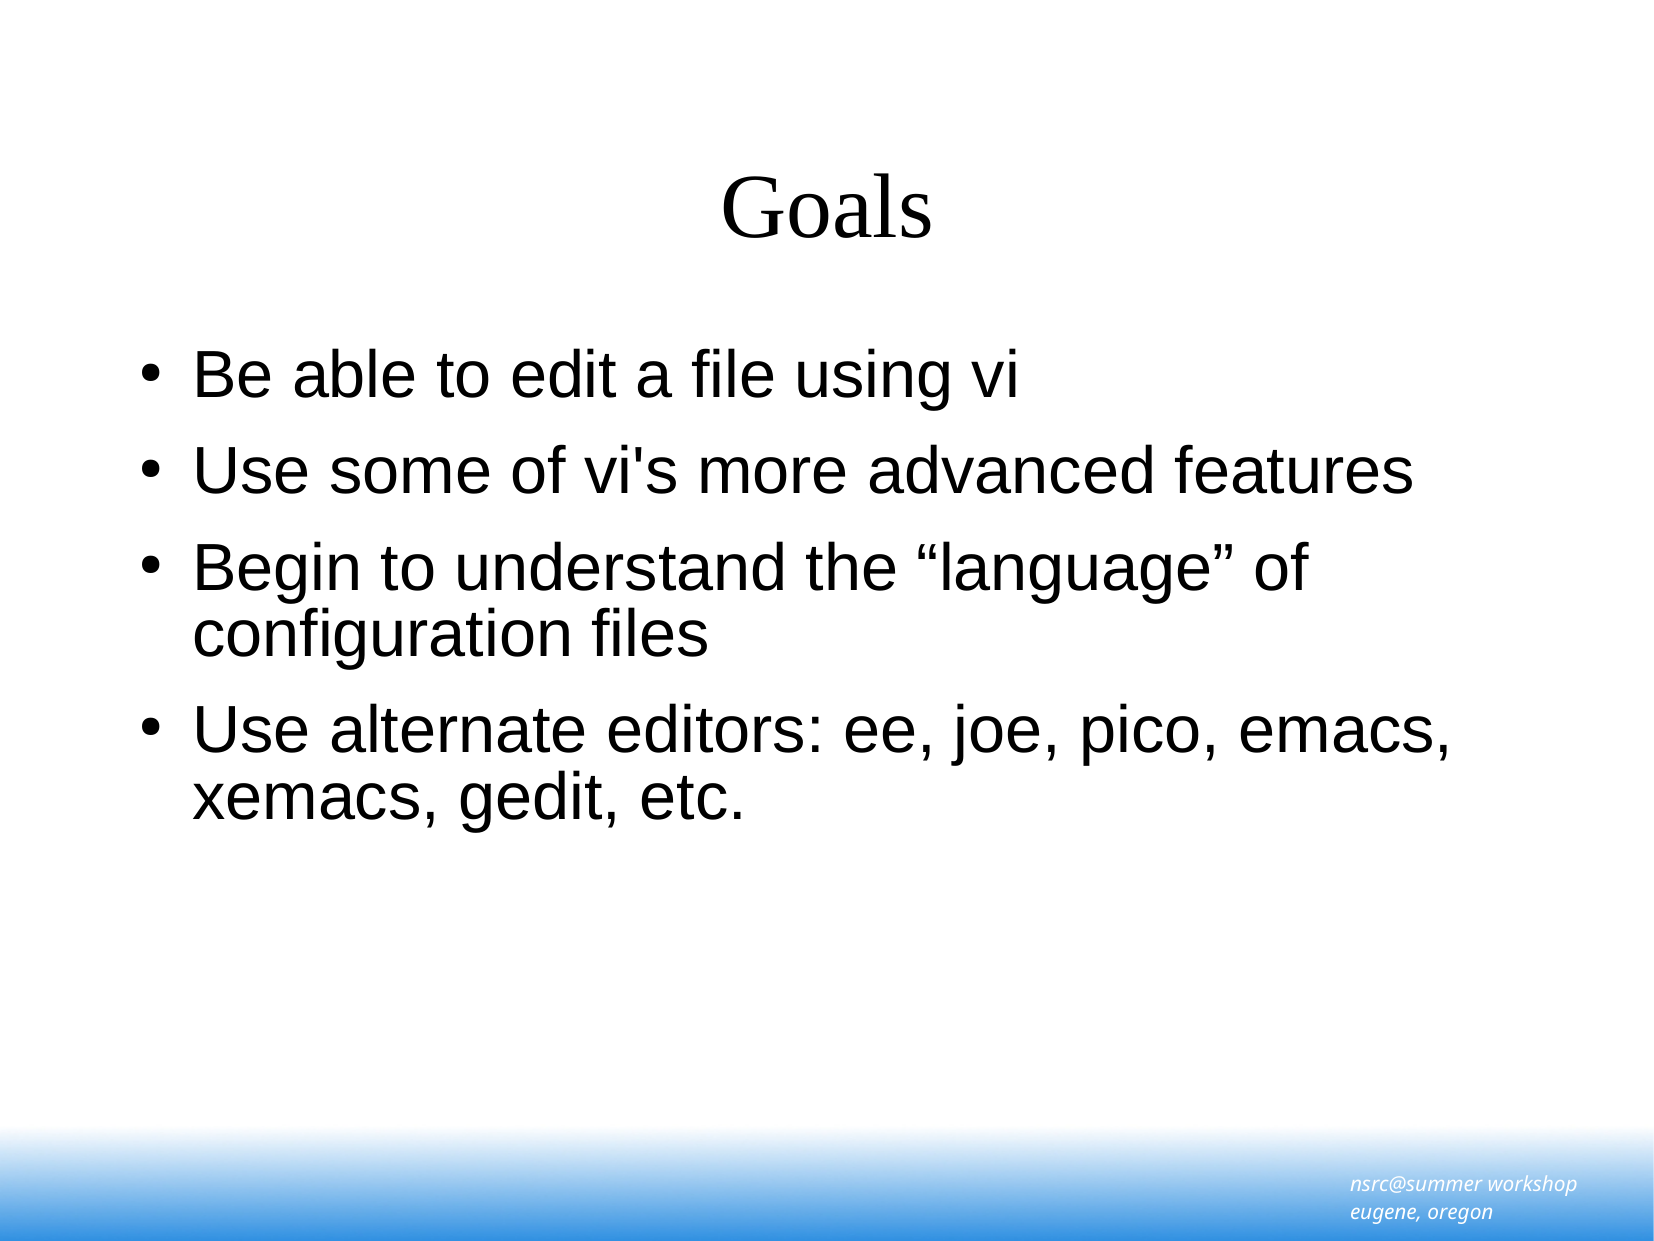

# Goals
Be able to edit a file using vi
Use some of vi's more advanced features
Begin to understand the “language” of configuration files
Use alternate editors: ee, joe, pico, emacs, xemacs, gedit, etc.